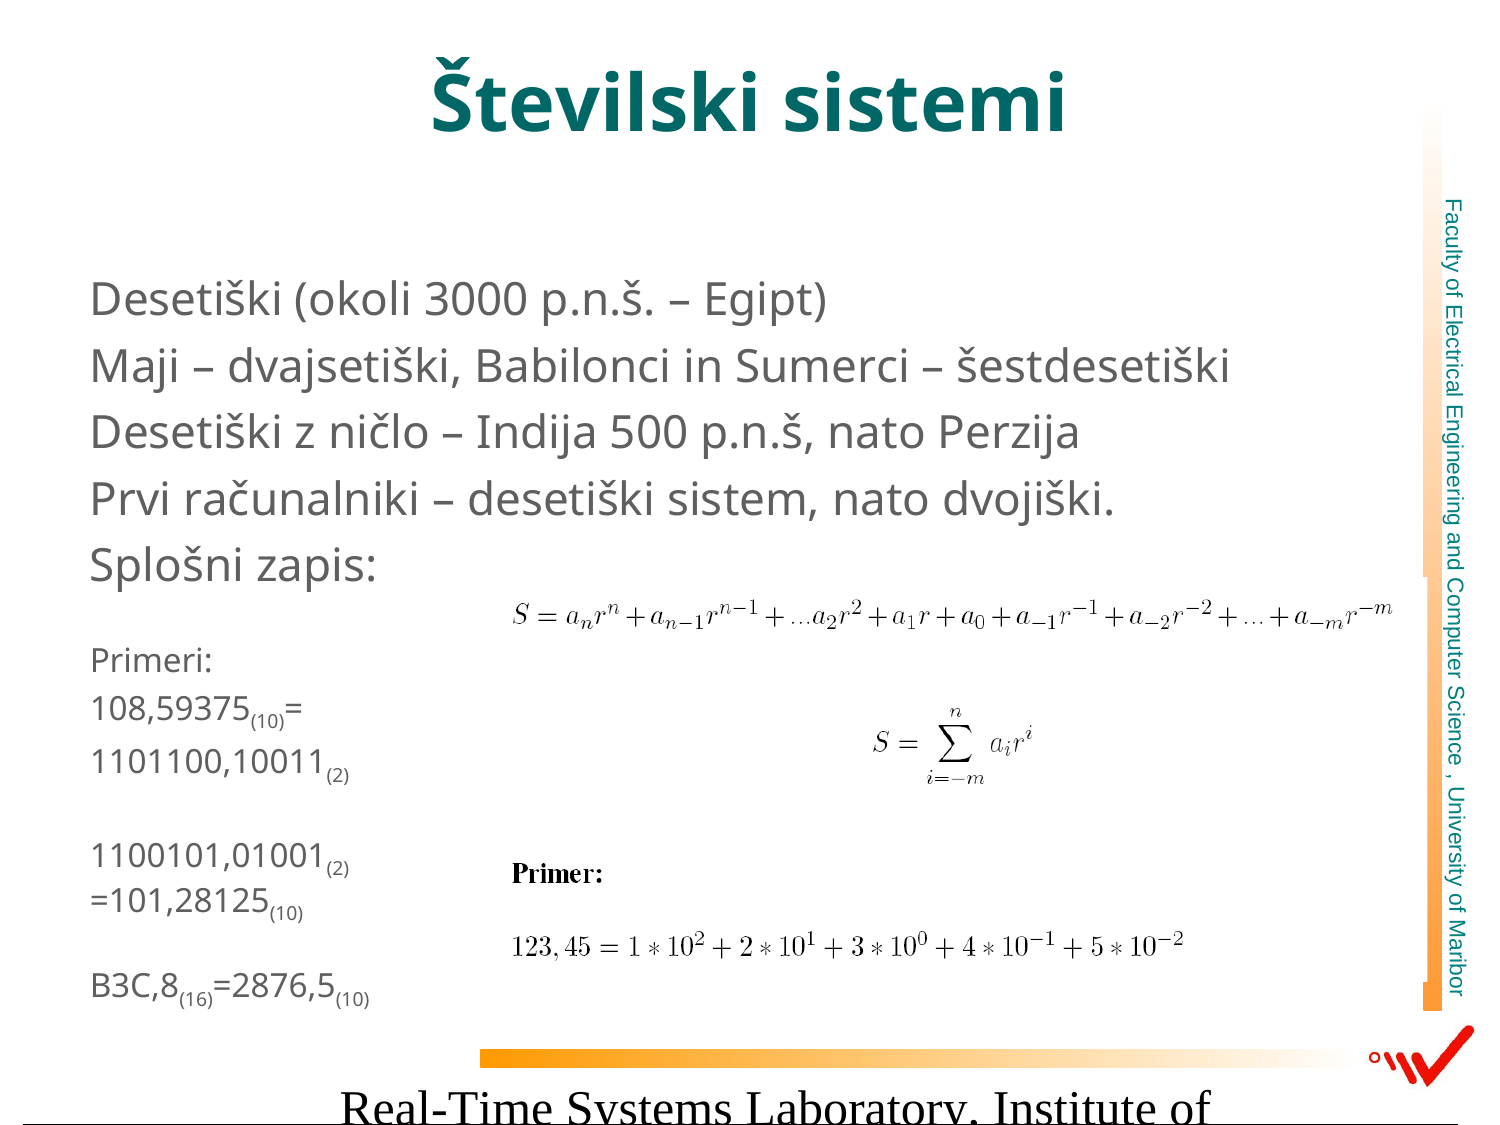

# Številski sistemi
Desetiški (okoli 3000 p.n.š. – Egipt)
Maji – dvajsetiški, Babilonci in Sumerci – šestdesetiški
Desetiški z ničlo – Indija 500 p.n.š, nato Perzija
Prvi računalniki – desetiški sistem, nato dvojiški.
Splošni zapis:
Primeri:
108,59375(10)=
1101100,10011(2)
1100101,01001(2)
=101,28125(10)
B3C,8(16)=2876,5(10)